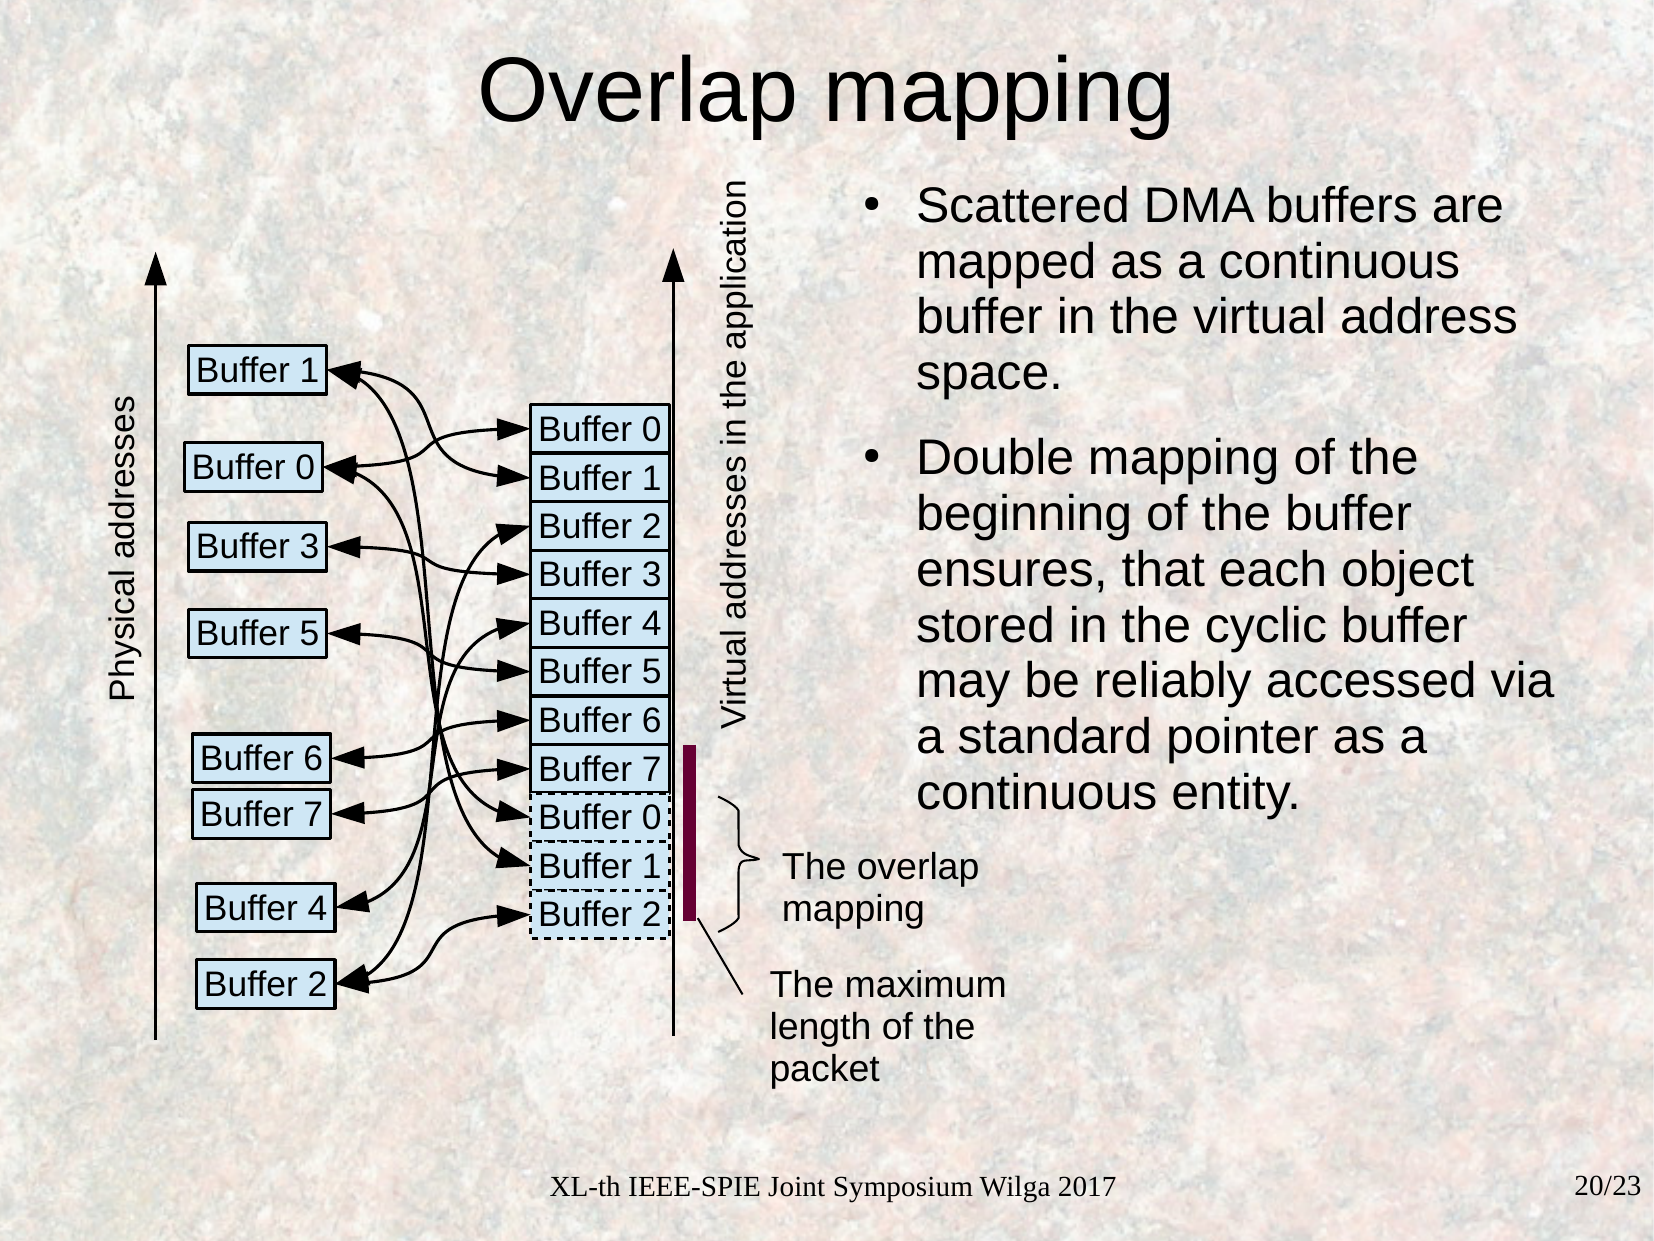

# Overlap mapping
Scattered DMA buffers are mapped as a continuous buffer in the virtual address space.
Double mapping of the beginning of the buffer ensures, that each object stored in the cyclic buffer may be reliably accessed via a standard pointer as a continuous entity.
Buffer 1
Buffer 0
Virtual addresses in the application
Buffer 0
Buffer 1
Buffer 2
Physical addresses
Buffer 3
Buffer 3
Buffer 4
Buffer 5
Buffer 5
Buffer 6
Buffer 6
Buffer 7
Buffer 7
Buffer 0
The overlap
mapping
Buffer 1
Buffer 4
Buffer 2
The maximum
length of the
packet
Buffer 2
20
CBM Collaboration Meeting 03.2017